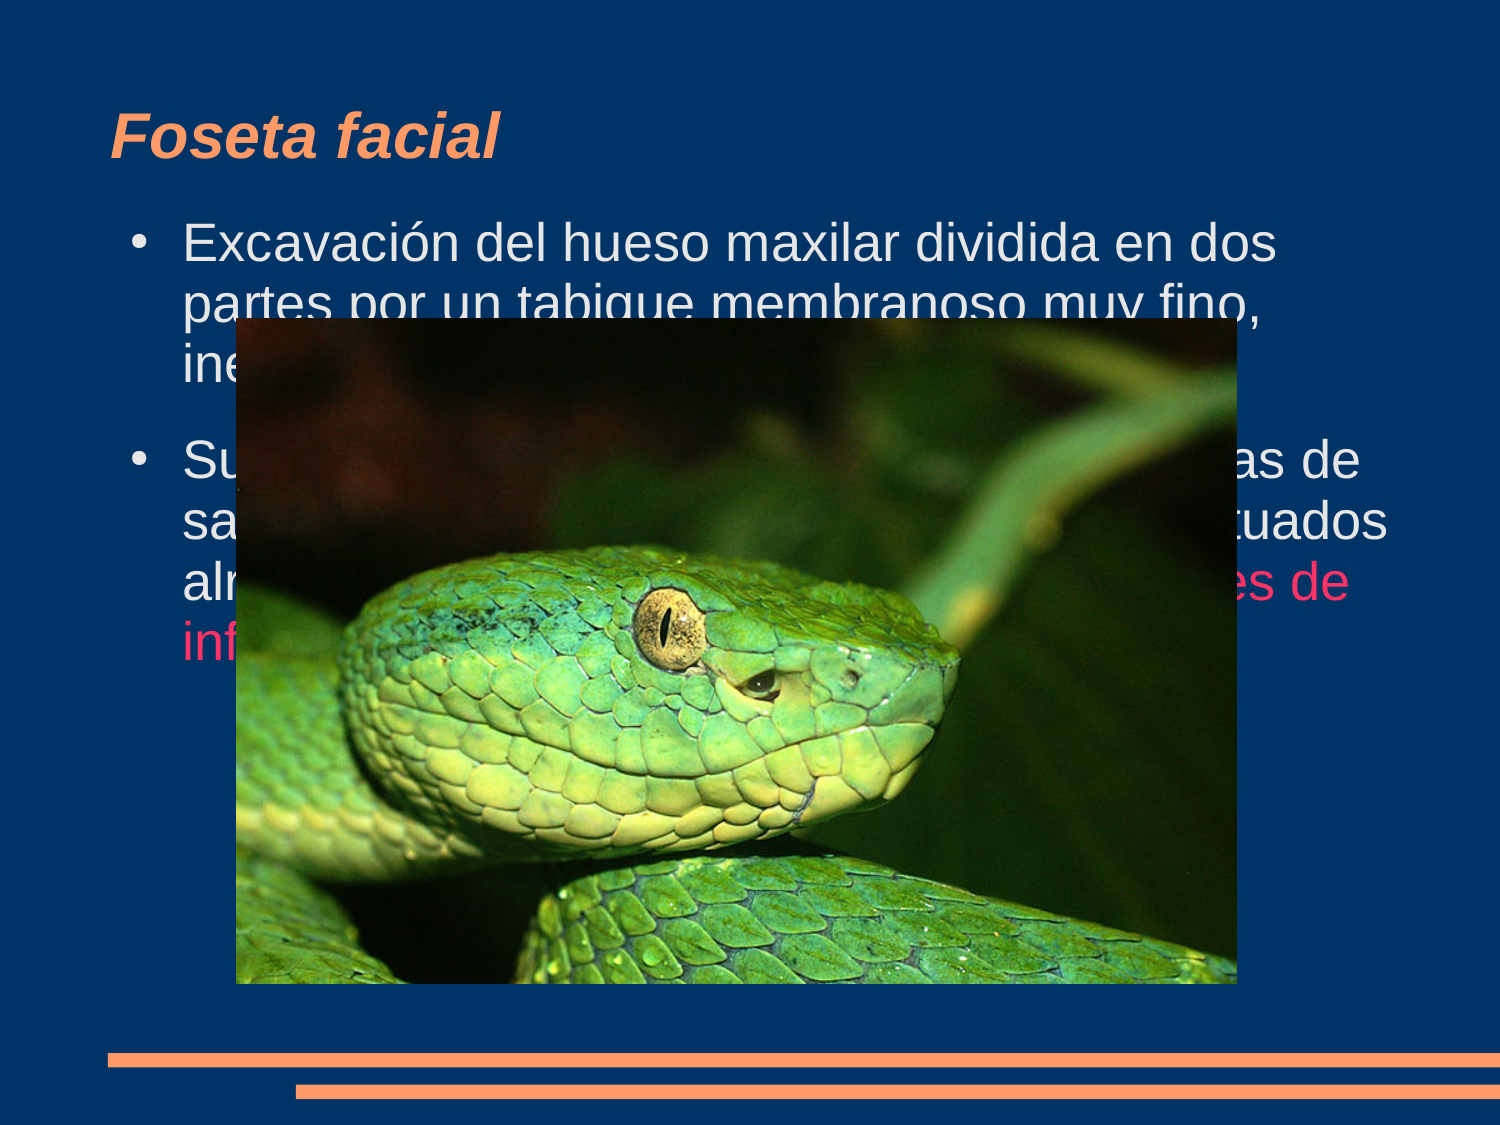

# Foseta facial
Excavación del hueso maxilar dividida en dos partes por un tabique membranoso muy fino, inervado y vascularizado.
Su función es es ayudar a localizar las presas de sangre caliente. Los hoyuelos (o fosetas) situados alrededor de la boca actúan como receptores de infrarrojos especializados.